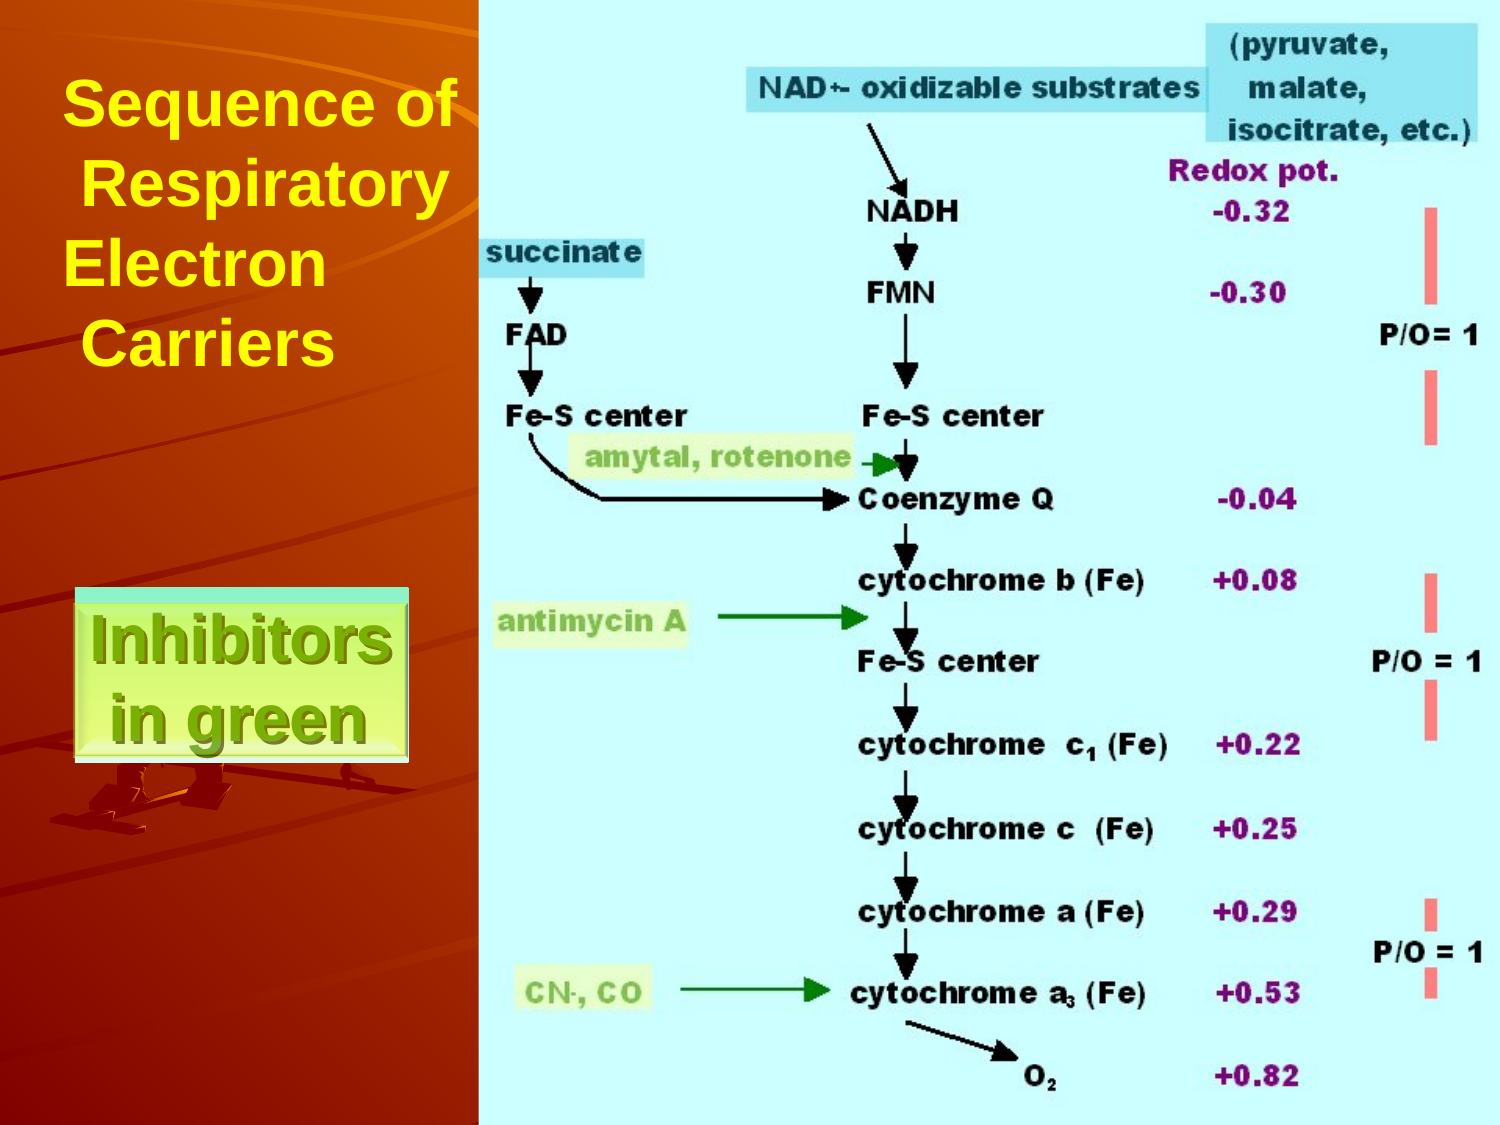

Sequence of
 Respiratory
Electron
 Carriers
Inhibitors
 in green